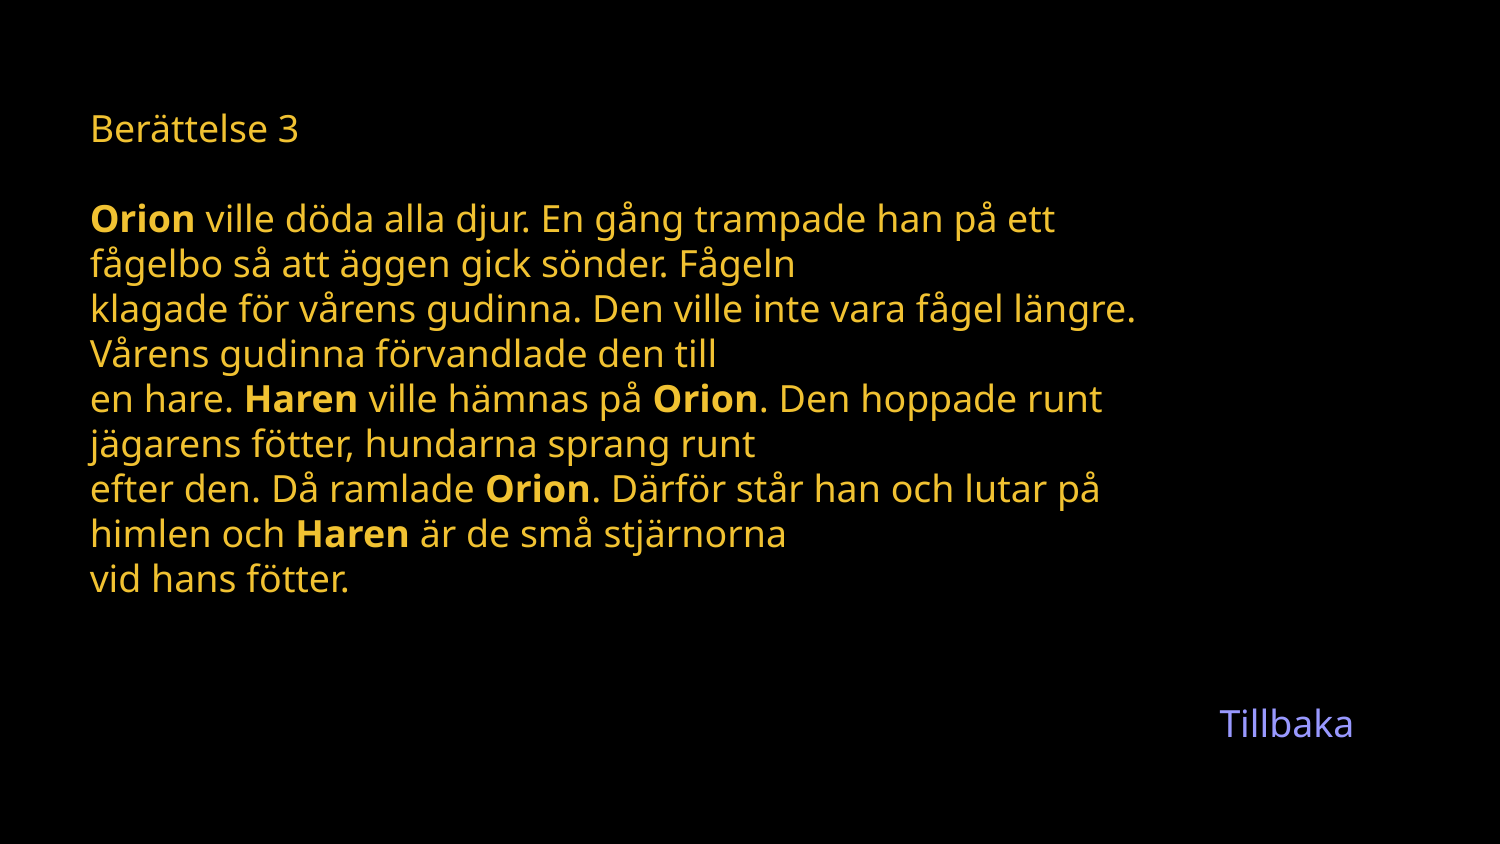

Berättelse 3
Orion ville döda alla djur. En gång trampade han på ett
fågelbo så att äggen gick sönder. Fågeln
klagade för vårens gudinna. Den ville inte vara fågel längre.
Vårens gudinna förvandlade den till
en hare. Haren ville hämnas på Orion. Den hoppade runt
jägarens fötter, hundarna sprang runt
efter den. Då ramlade Orion. Därför står han och lutar på
himlen och Haren är de små stjärnorna
vid hans fötter.
Tillbaka